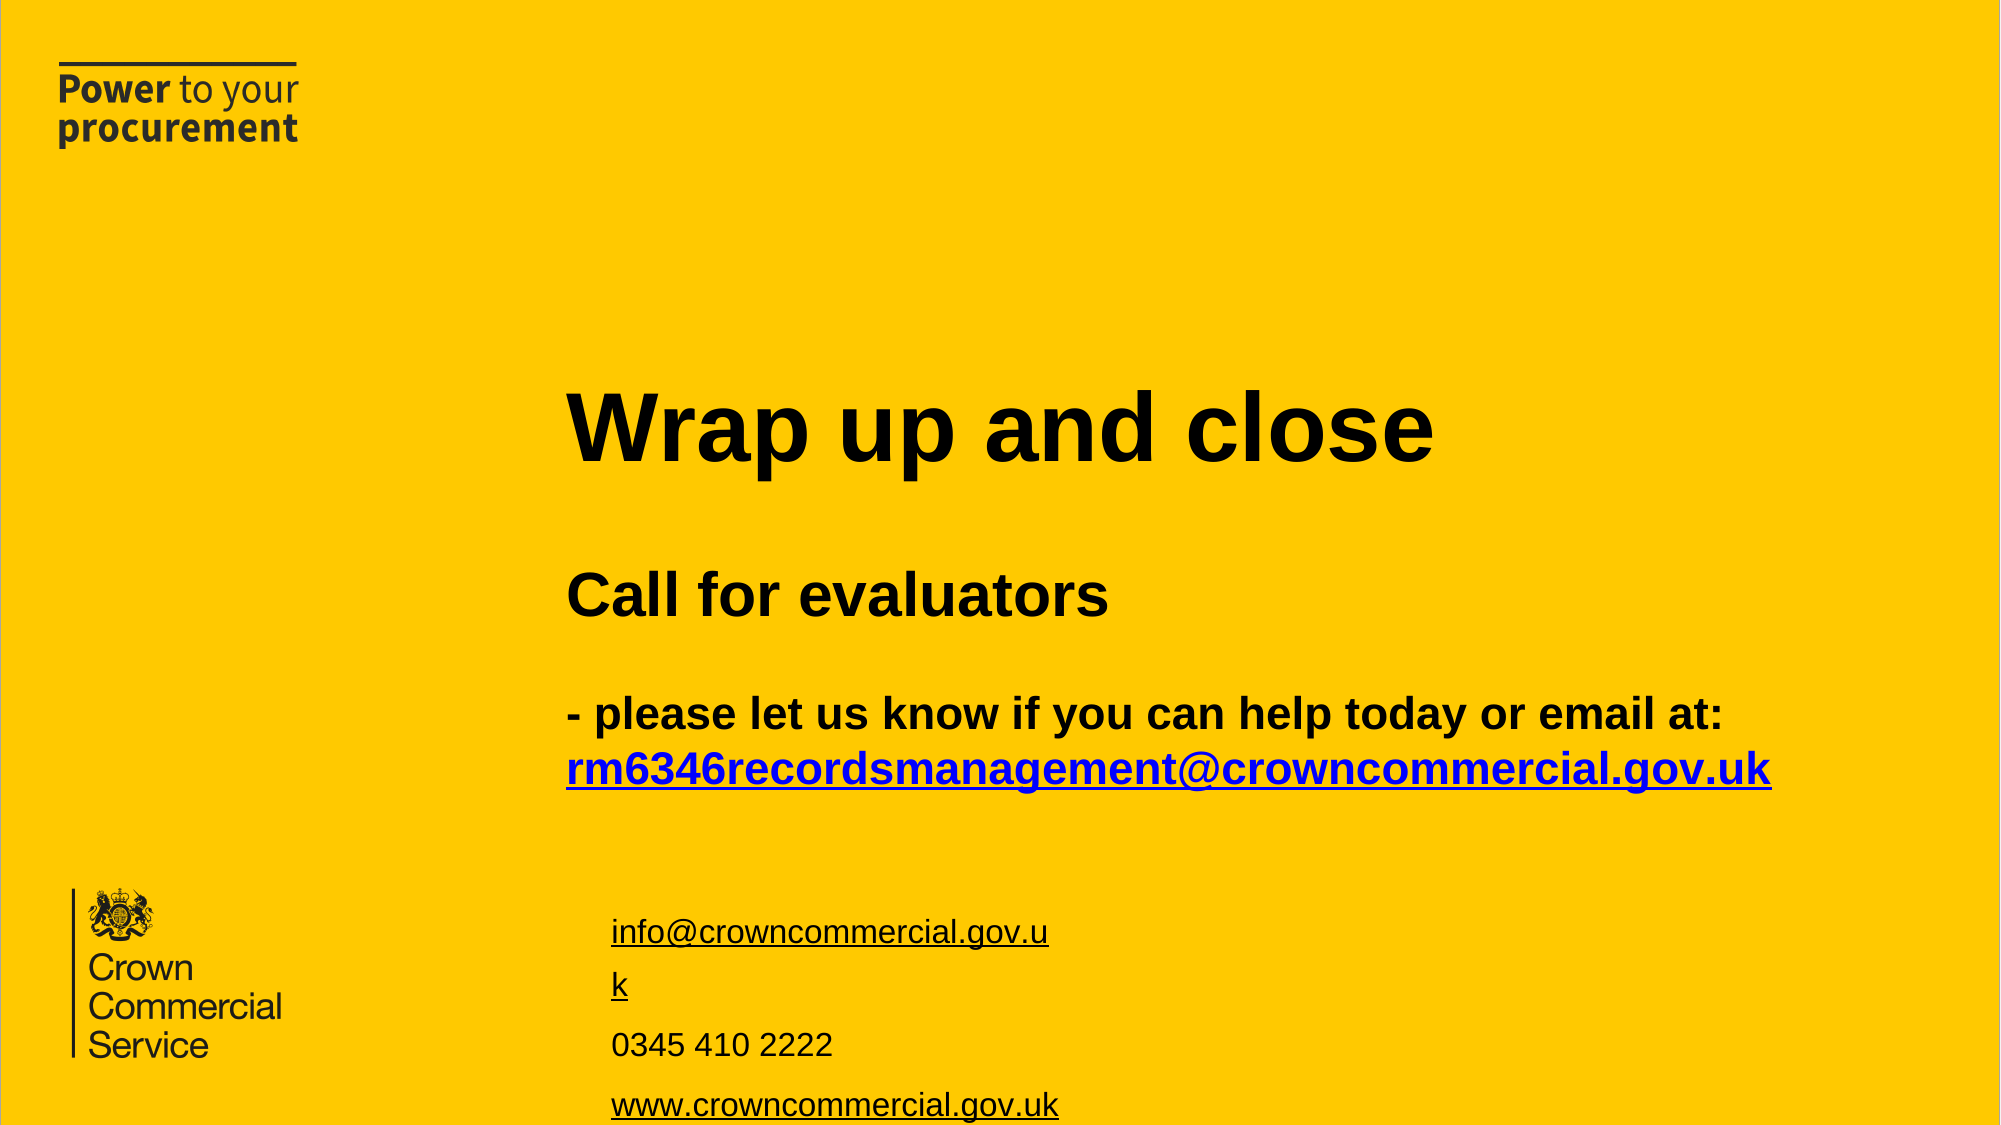

Wrap up and close
Call for evaluators
- please let us know if you can help today or email at: rm6346recordsmanagement@crowncommercial.gov.uk
# info@crowncommercial.gov.uk
0345 410 2222
www.crowncommercial.gov.uk